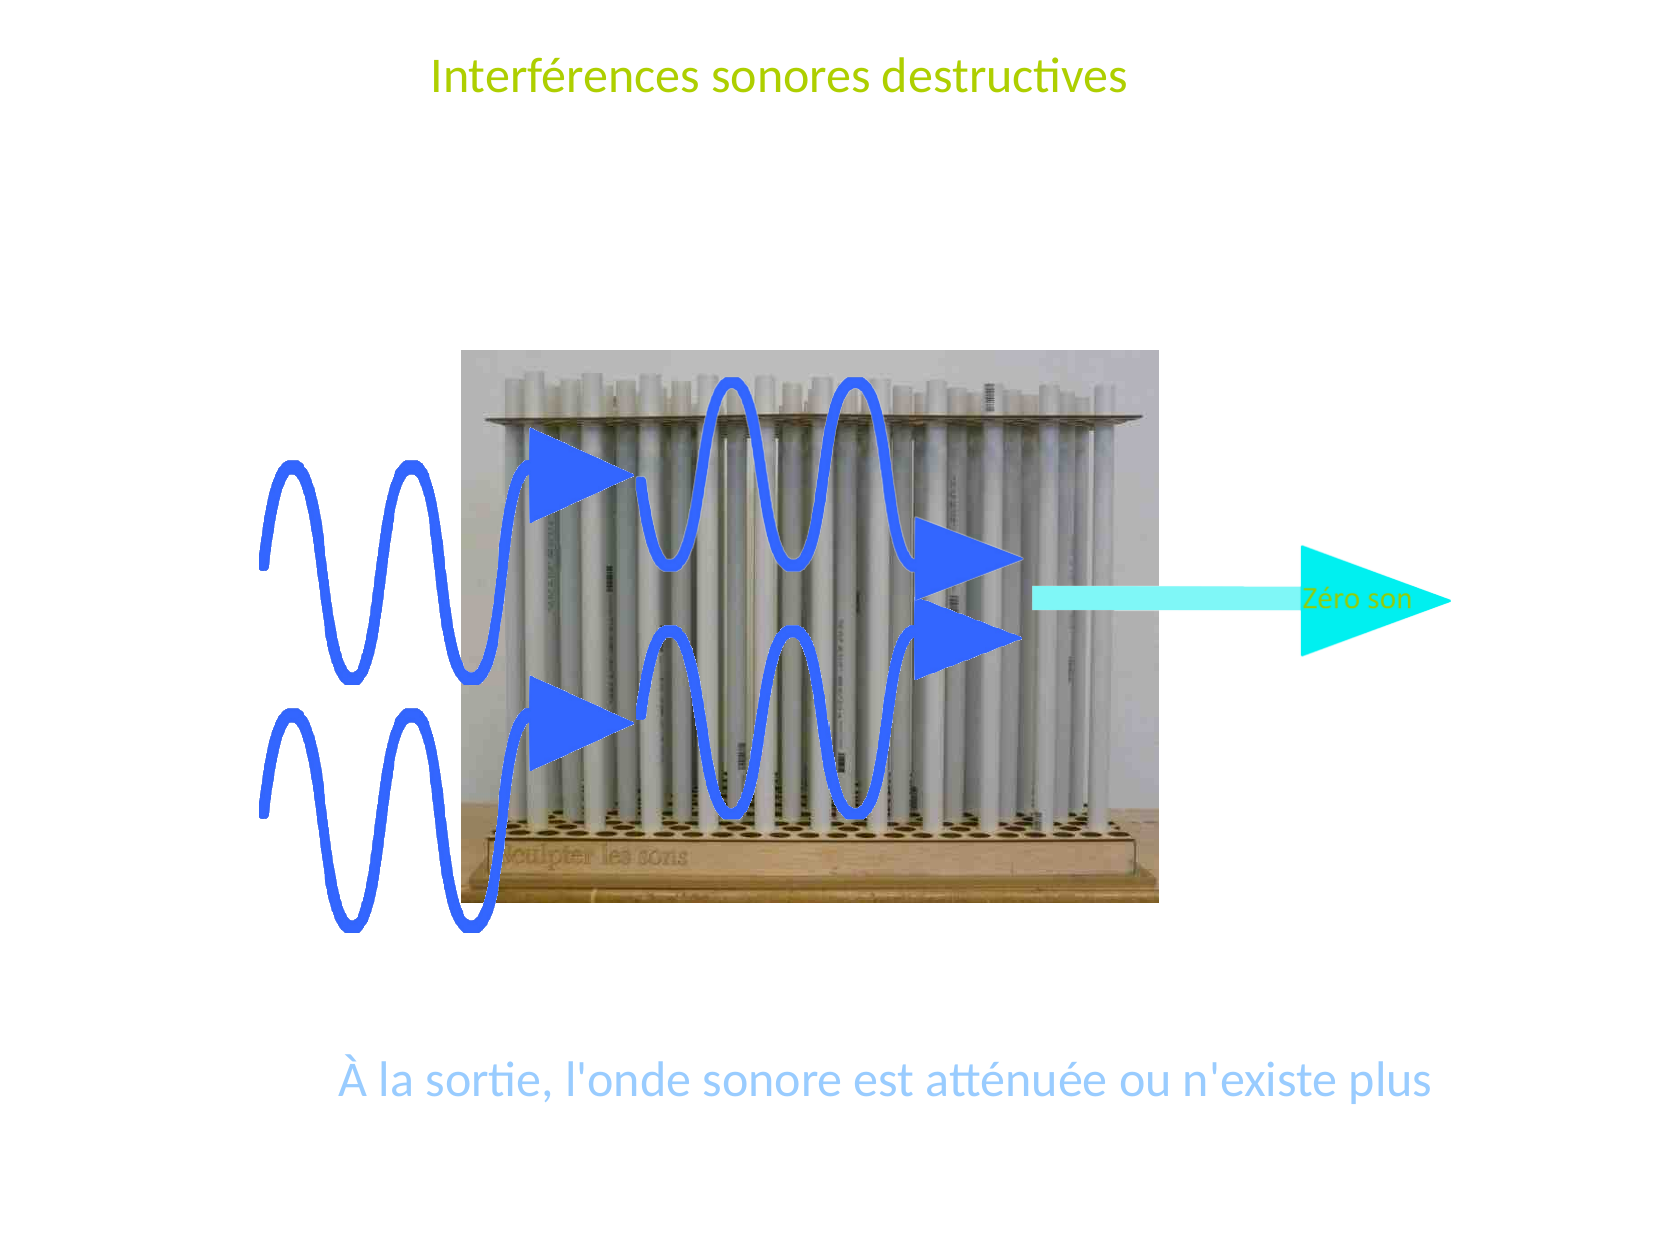

Interférences sonores destructives
À la sortie, l'onde sonore est atténuée ou n'existe plus